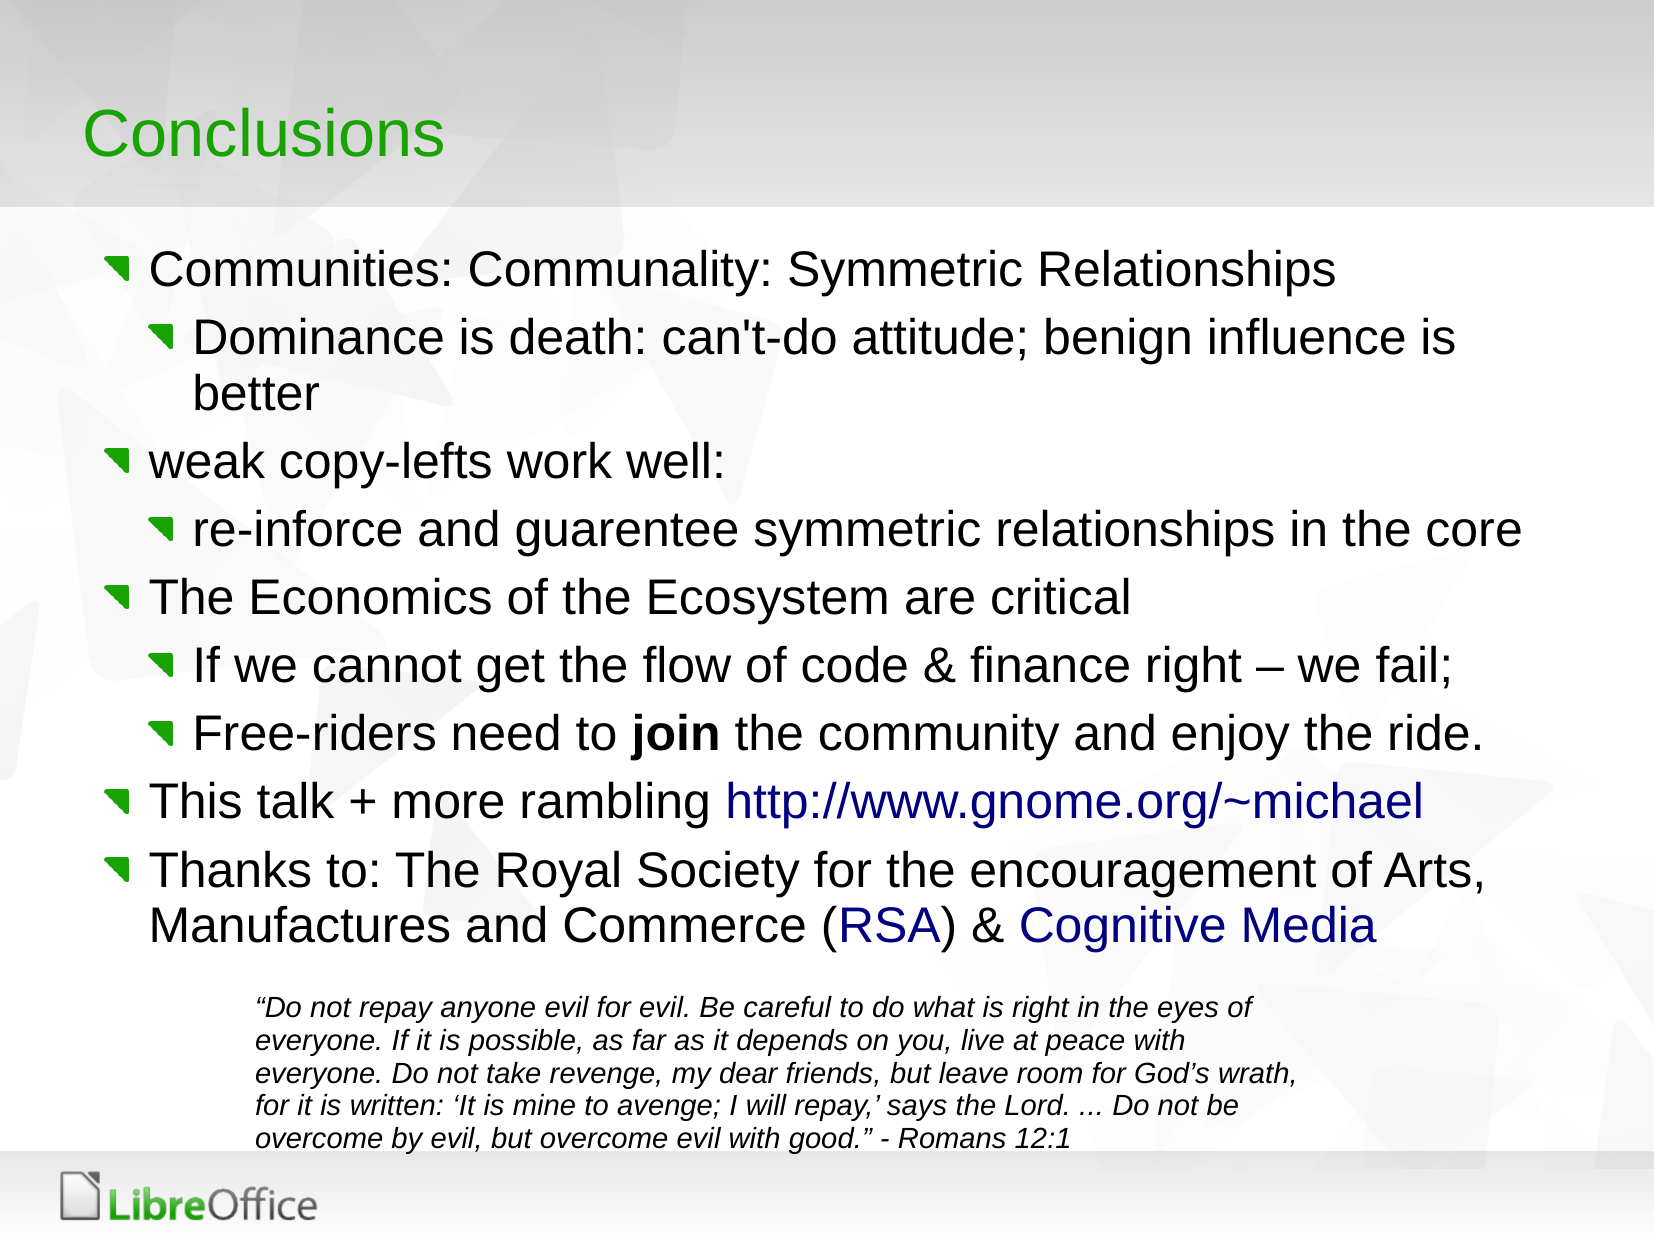

# Conclusions
Communities: Communality: Symmetric Relationships
Dominance is death: can't-do attitude; benign influence is better
weak copy-lefts work well:
re-inforce and guarentee symmetric relationships in the core
The Economics of the Ecosystem are critical
If we cannot get the flow of code & finance right – we fail;
Free-riders need to join the community and enjoy the ride.
This talk + more rambling http://www.gnome.org/~michael
Thanks to: The Royal Society for the encouragement of Arts, Manufactures and Commerce (RSA) & Cognitive Media
“Do not repay anyone evil for evil. Be careful to do what is right in the eyes of everyone. If it is possible, as far as it depends on you, live at peace with everyone. Do not take revenge, my dear friends, but leave room for God’s wrath, for it is written: ‘It is mine to avenge; I will repay,’ says the Lord. ... Do not be overcome by evil, but overcome evil with good.” - Romans 12:1